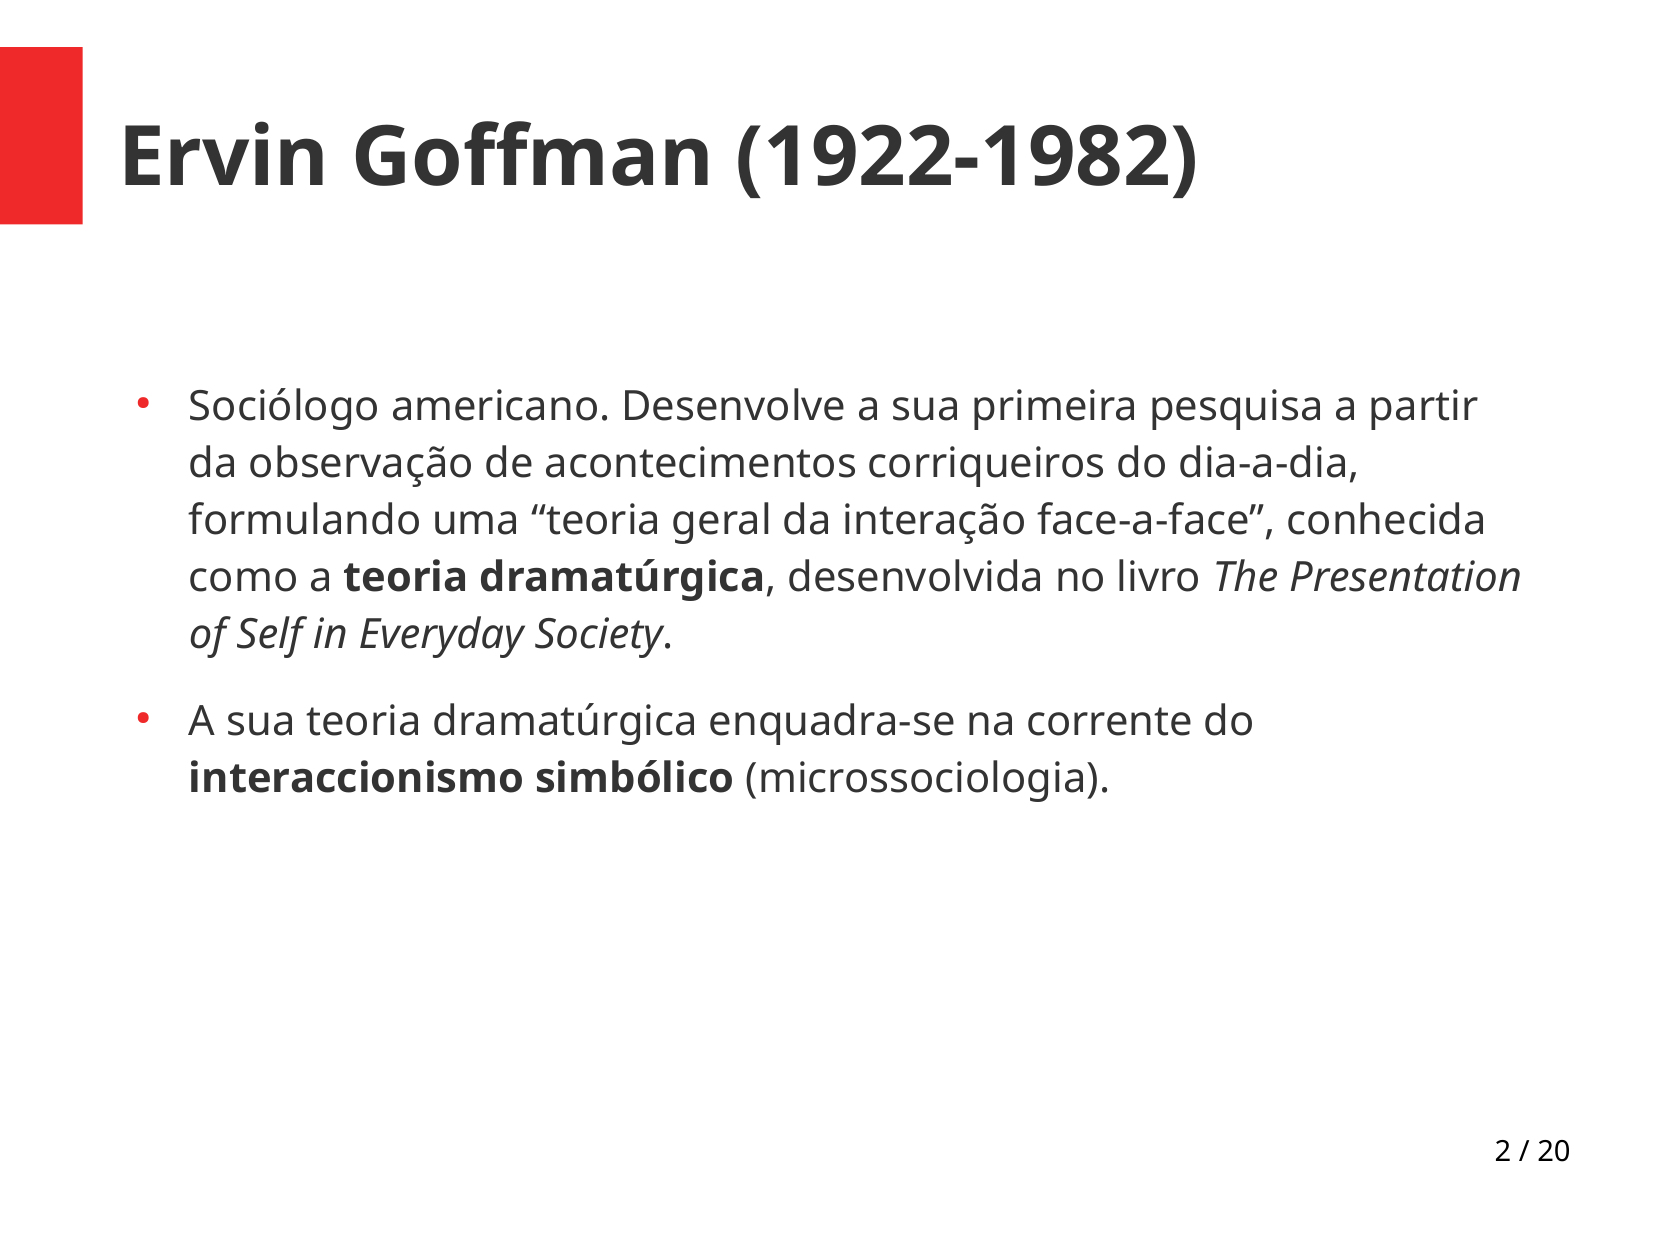

# Ervin Goffman (1922-1982)
Sociólogo americano. Desenvolve a sua primeira pesquisa a partir da observação de acontecimentos corriqueiros do dia-a-dia, formulando uma “teoria geral da interação face-a-face”, conhecida como a teoria dramatúrgica, desenvolvida no livro The Presentation of Self in Everyday Society.
A sua teoria dramatúrgica enquadra-se na corrente do interaccionismo simbólico (microssociologia).
2